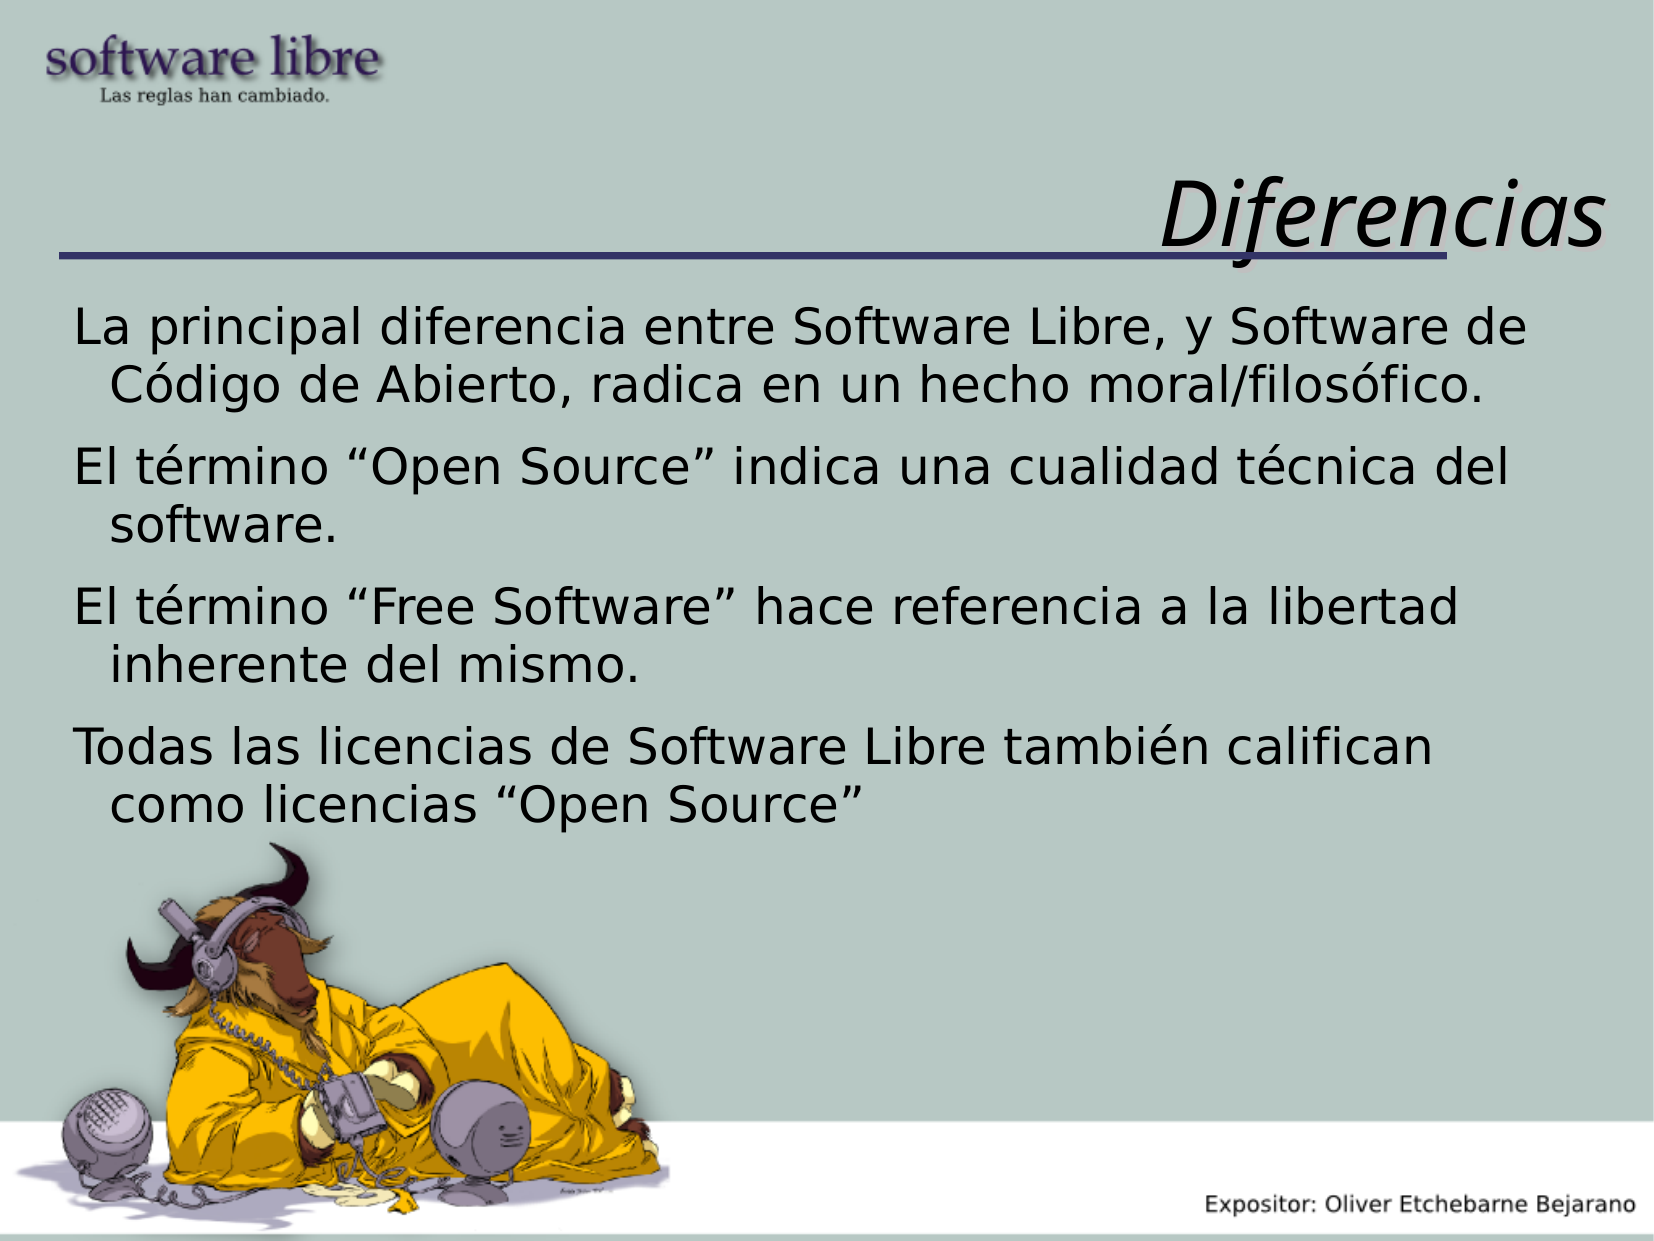

Diferencias
La principal diferencia entre Software Libre, y Software de Código de Abierto, radica en un hecho moral/filosófico.
El término “Open Source” indica una cualidad técnica del software.
El término “Free Software” hace referencia a la libertad inherente del mismo.
Todas las licencias de Software Libre también califican como licencias “Open Source”